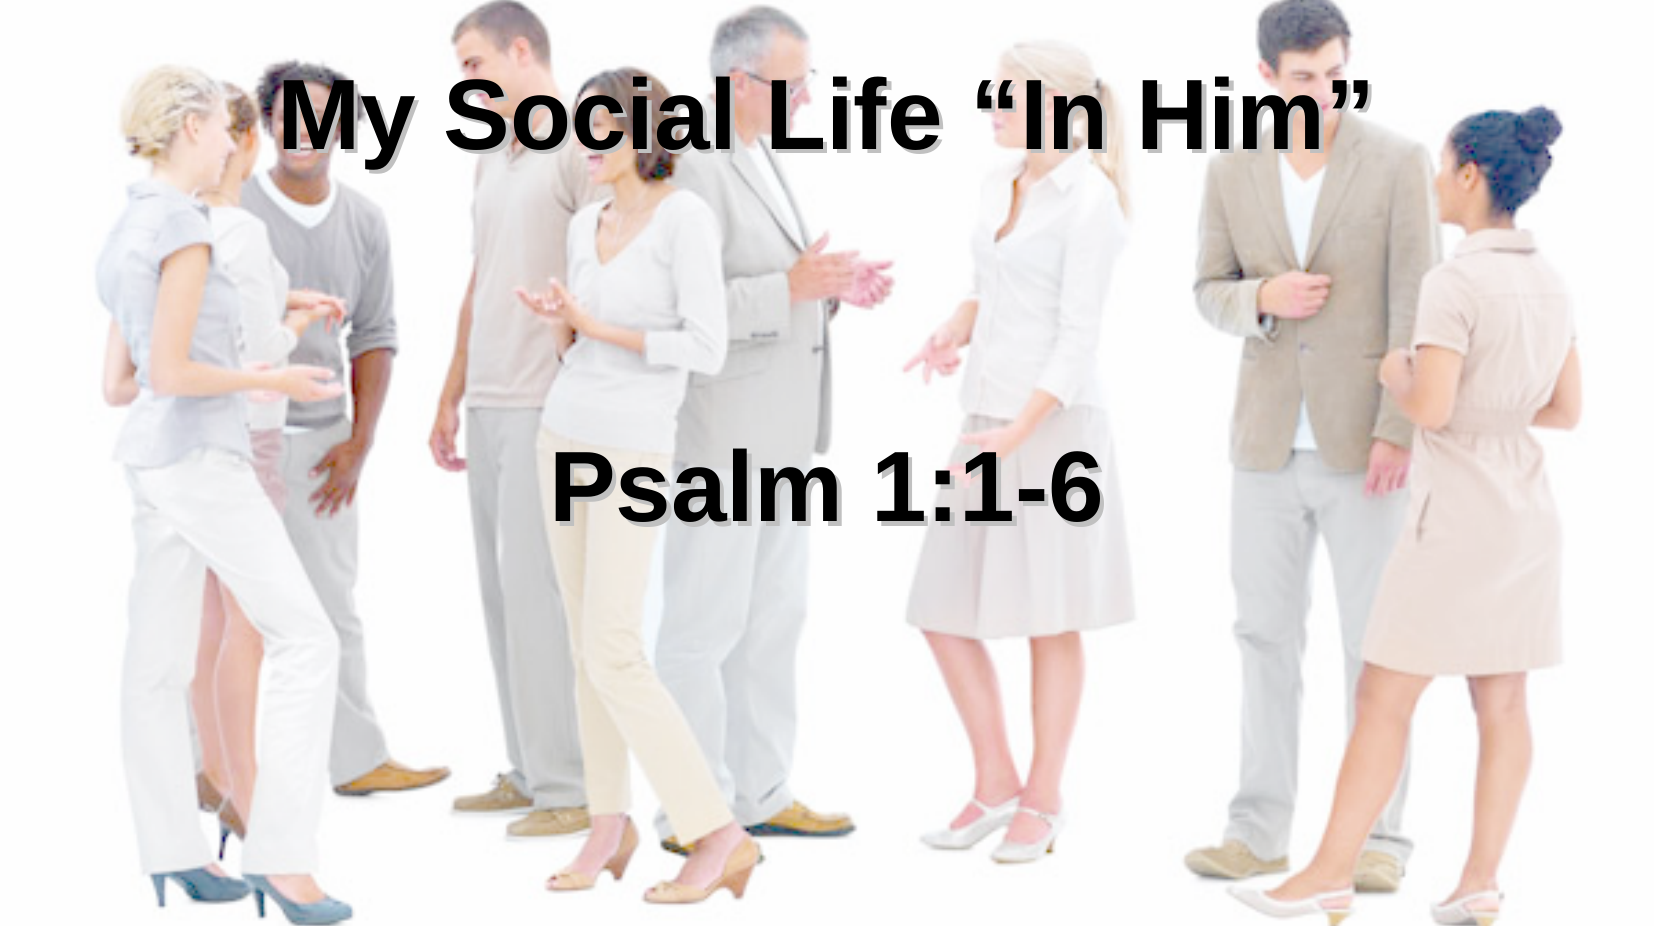

# My Social Life “In Him”
Psalm 1:1-6